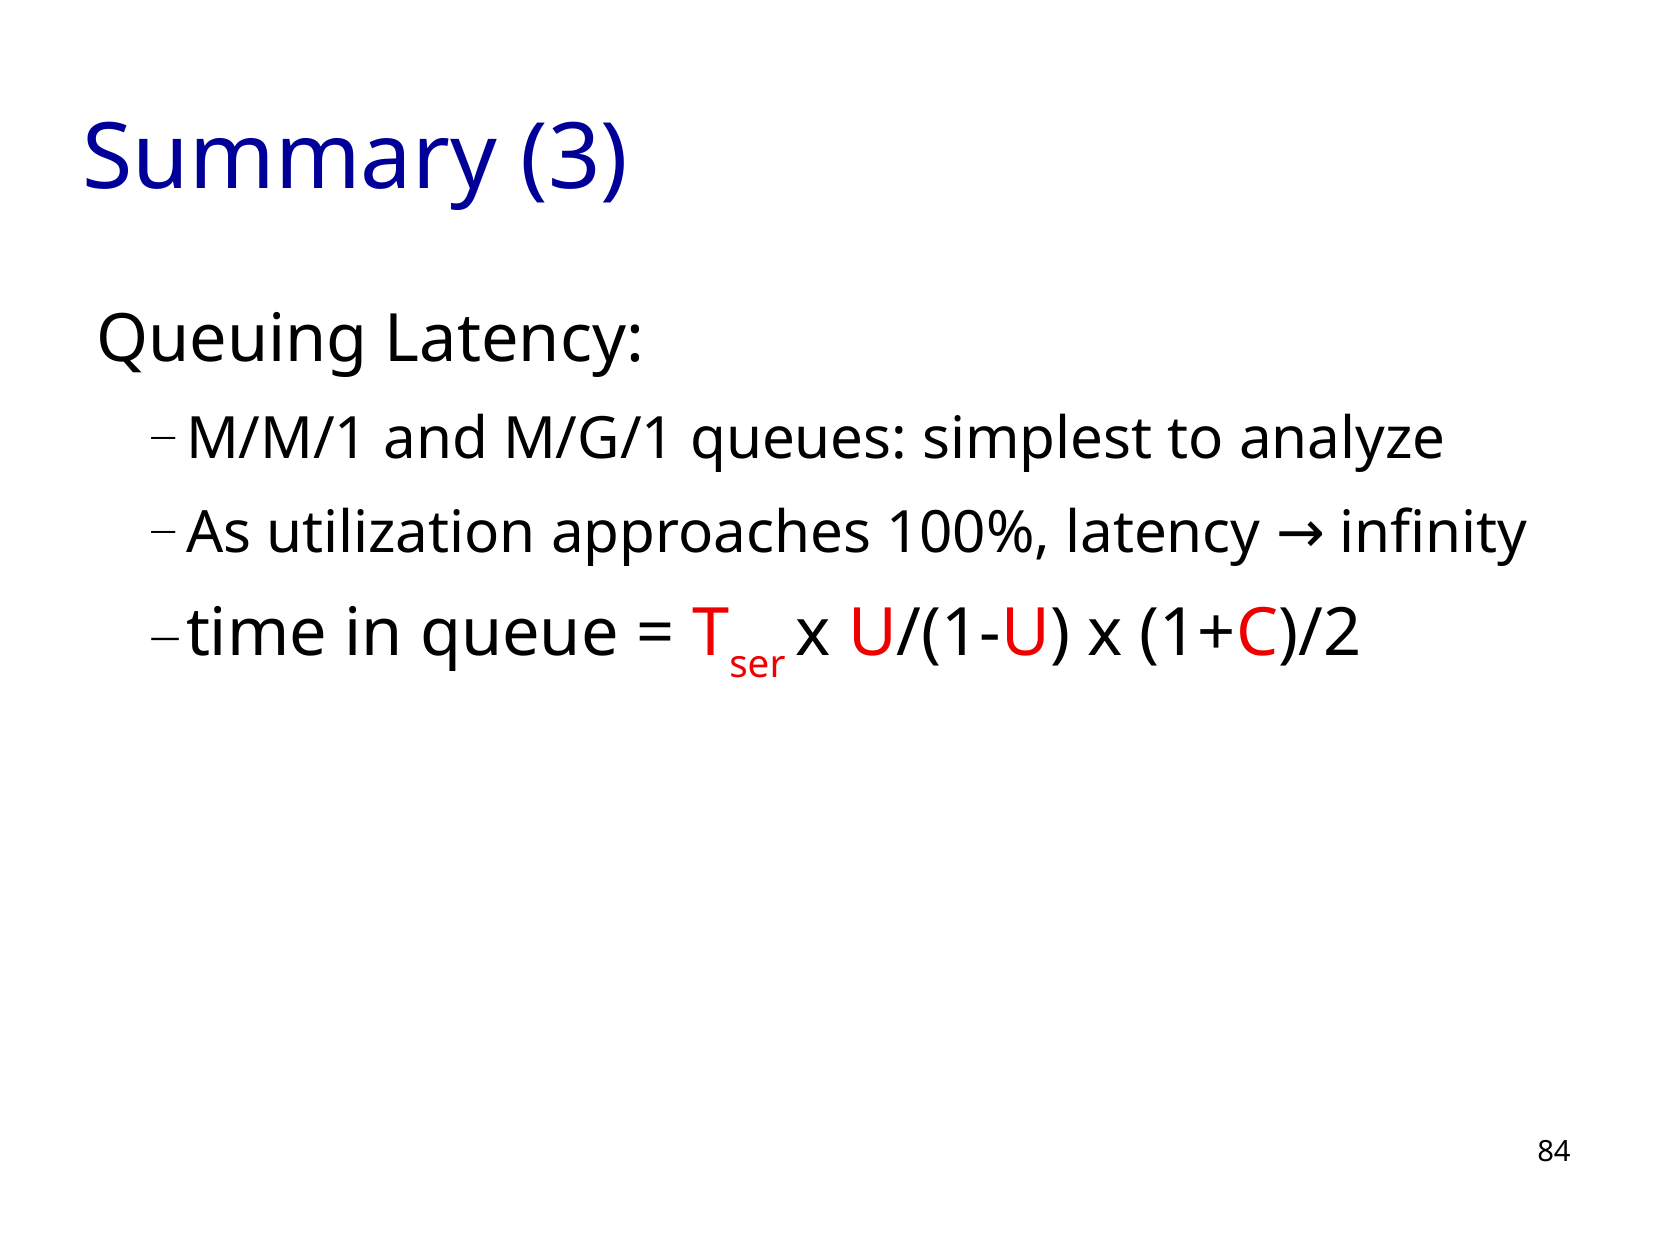

# Summary (3)
Queuing Latency:
M/M/1 and M/G/1 queues: simplest to analyze
As utilization approaches 100%, latency → infinity
time in queue = Tser x U/(1-U) x (1+C)/2
84